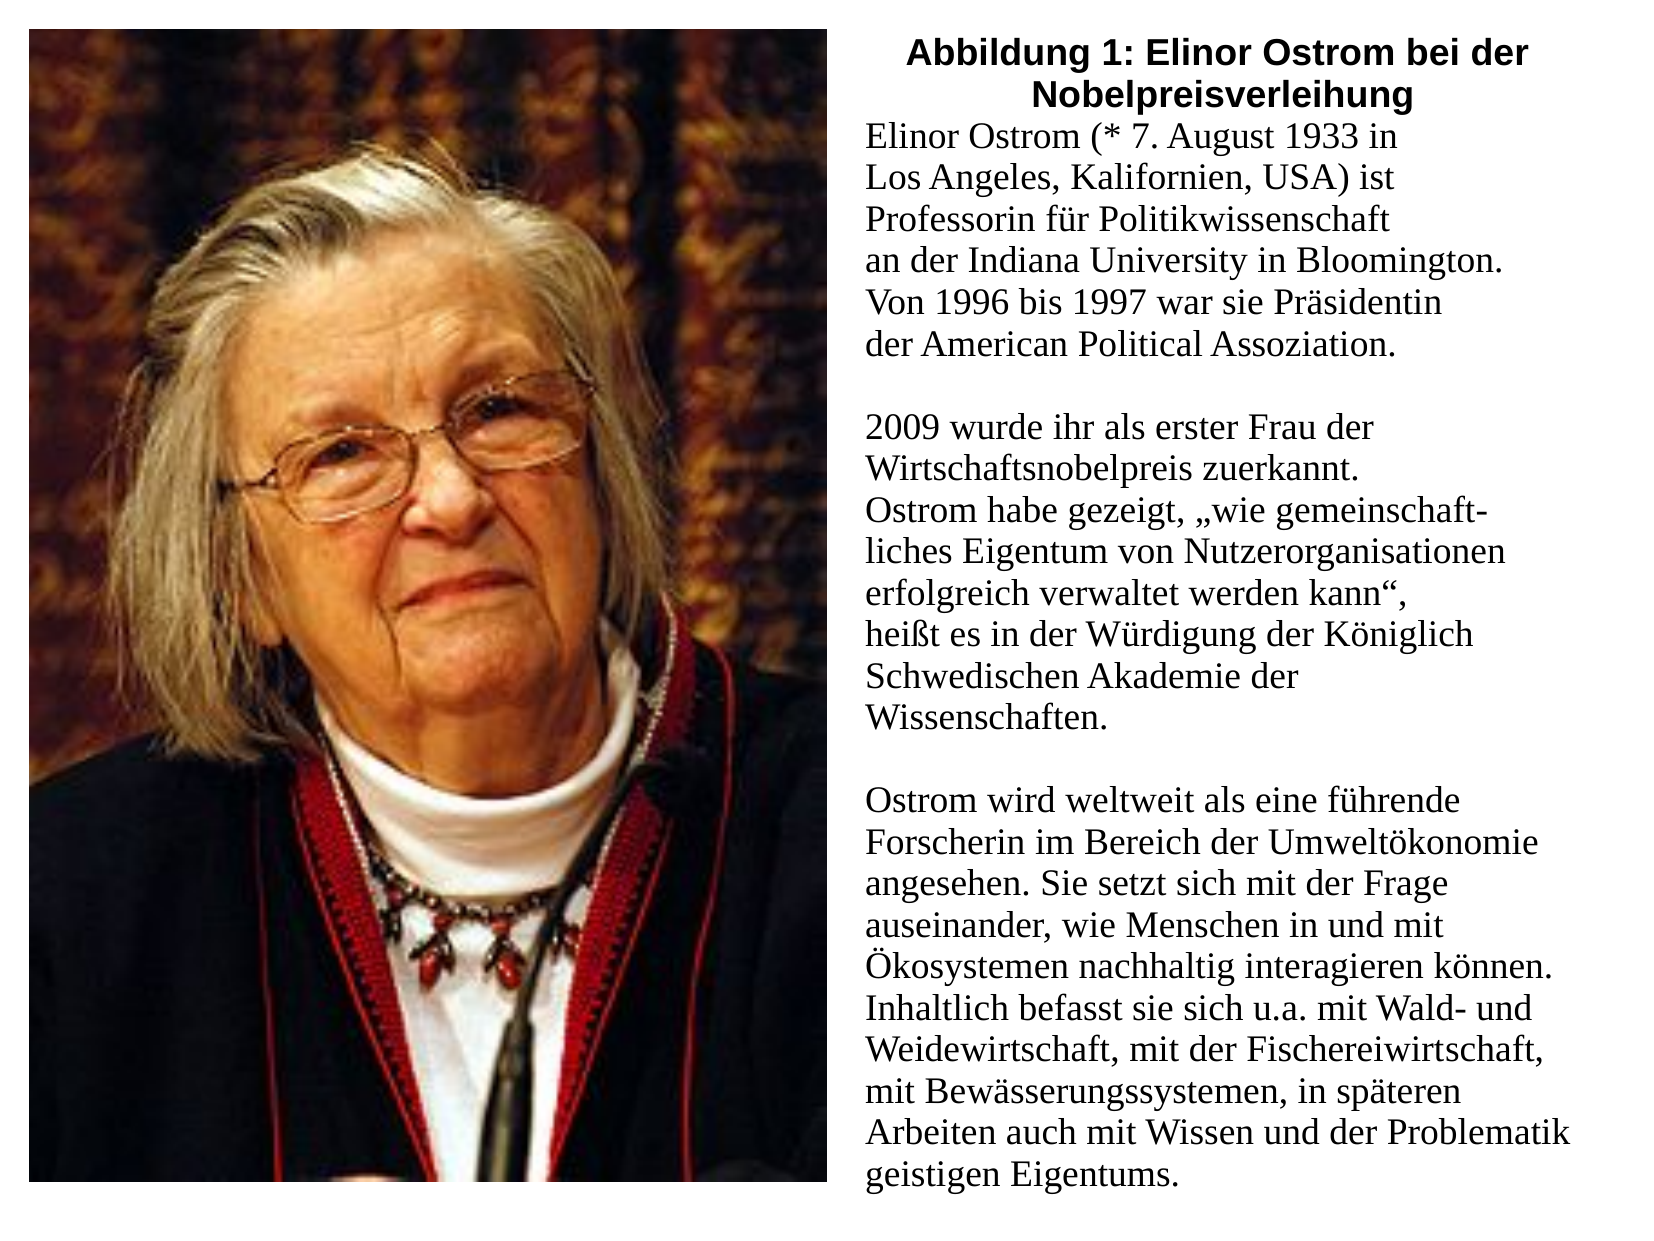

Abbildung 1: Elinor Ostrom bei der
Nobelpreisverleihung
Elinor Ostrom (* 7. August 1933 in
Los Angeles, Kalifornien, USA) ist
Professorin für Politikwissenschaft
an der Indiana University in Bloomington.
Von 1996 bis 1997 war sie Präsidentin
der American Political Assoziation.
2009 wurde ihr als erster Frau der
Wirtschaftsnobelpreis zuerkannt.
Ostrom habe gezeigt, „wie gemeinschaft-
liches Eigentum von Nutzerorganisationen
erfolgreich verwaltet werden kann“,
heißt es in der Würdigung der Königlich
Schwedischen Akademie der
Wissenschaften.
Ostrom wird weltweit als eine führende
Forscherin im Bereich der Umweltökonomie
angesehen. Sie setzt sich mit der Frage
auseinander, wie Menschen in und mit
Ökosystemen nachhaltig interagieren können.
Inhaltlich befasst sie sich u.a. mit Wald- und
Weidewirtschaft, mit der Fischereiwirt­schaft,
mit Bewässerungssystemen, in späteren
Arbeiten auch mit Wissen und der Problematik
geistigen Eigentums.